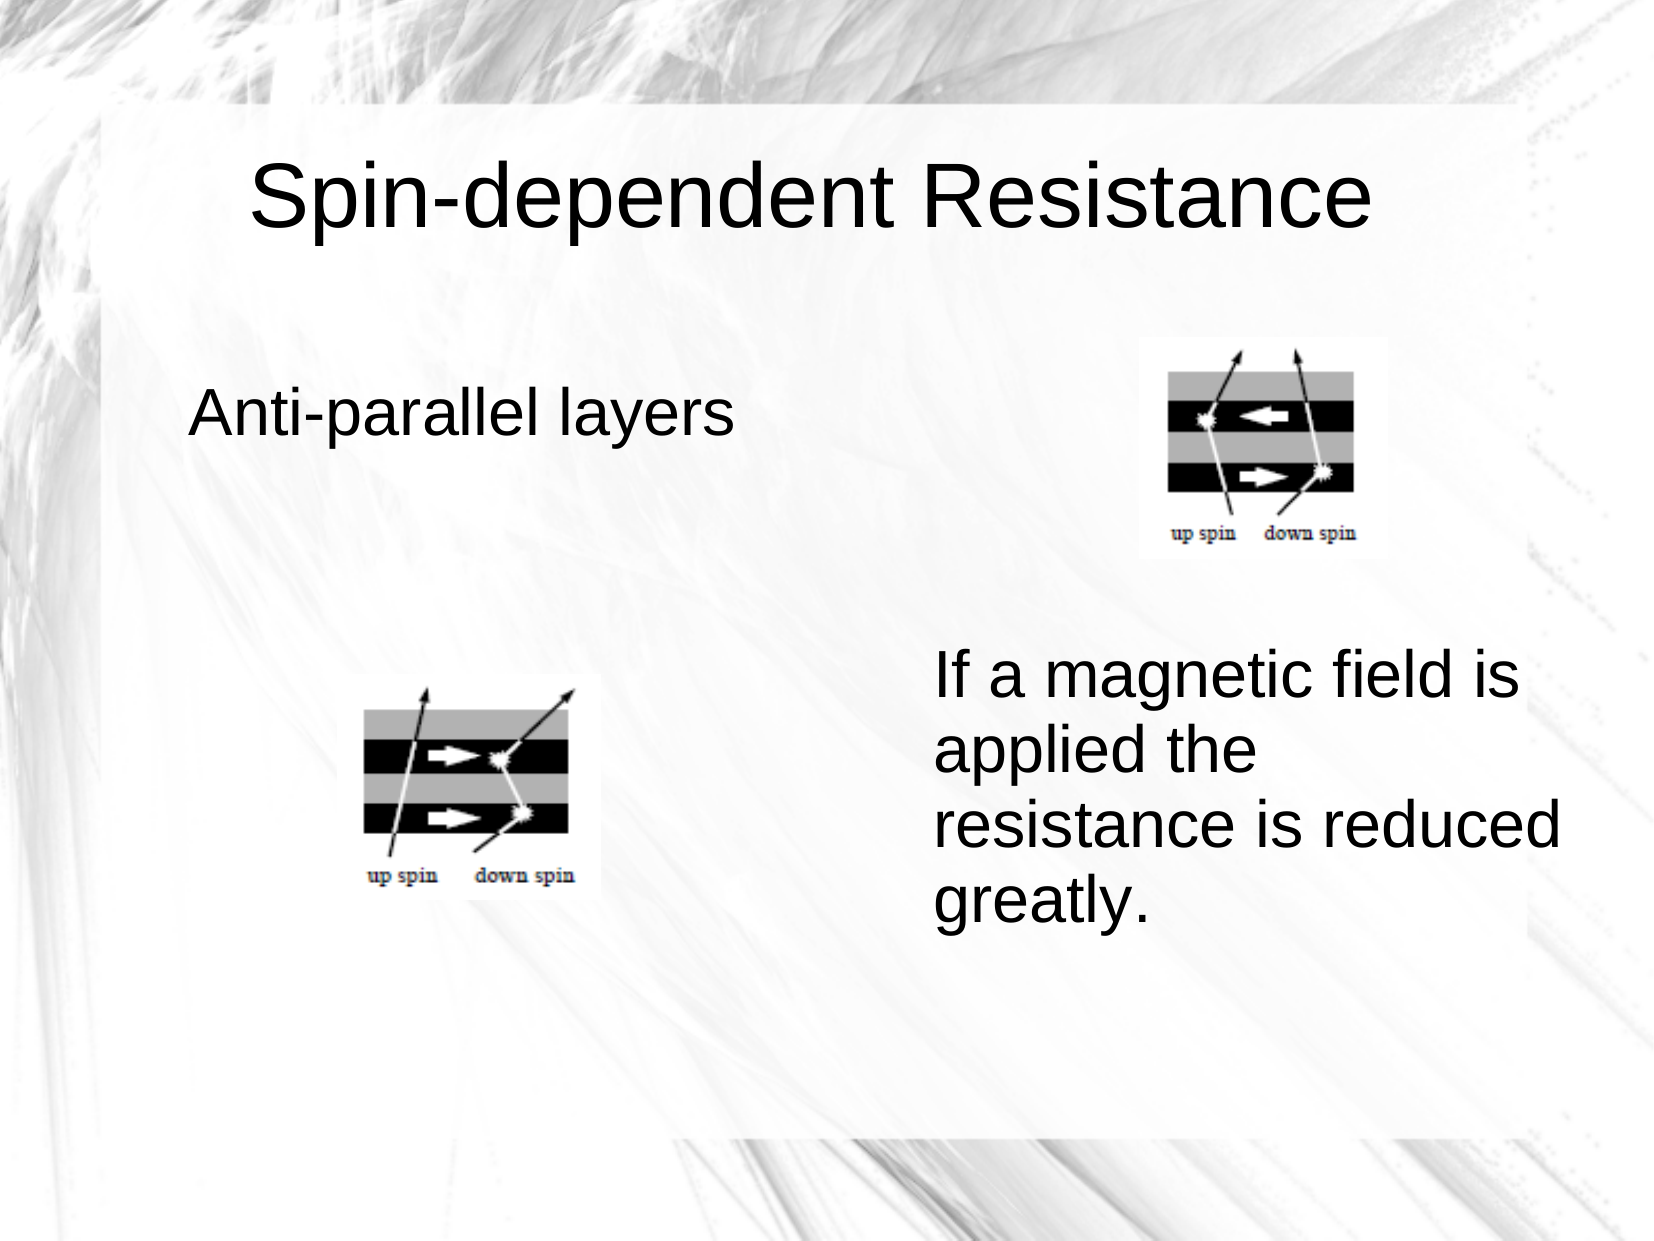

# Spin-dependent Resistance
Anti-parallel layers
If a magnetic field is applied the resistance is reduced greatly.